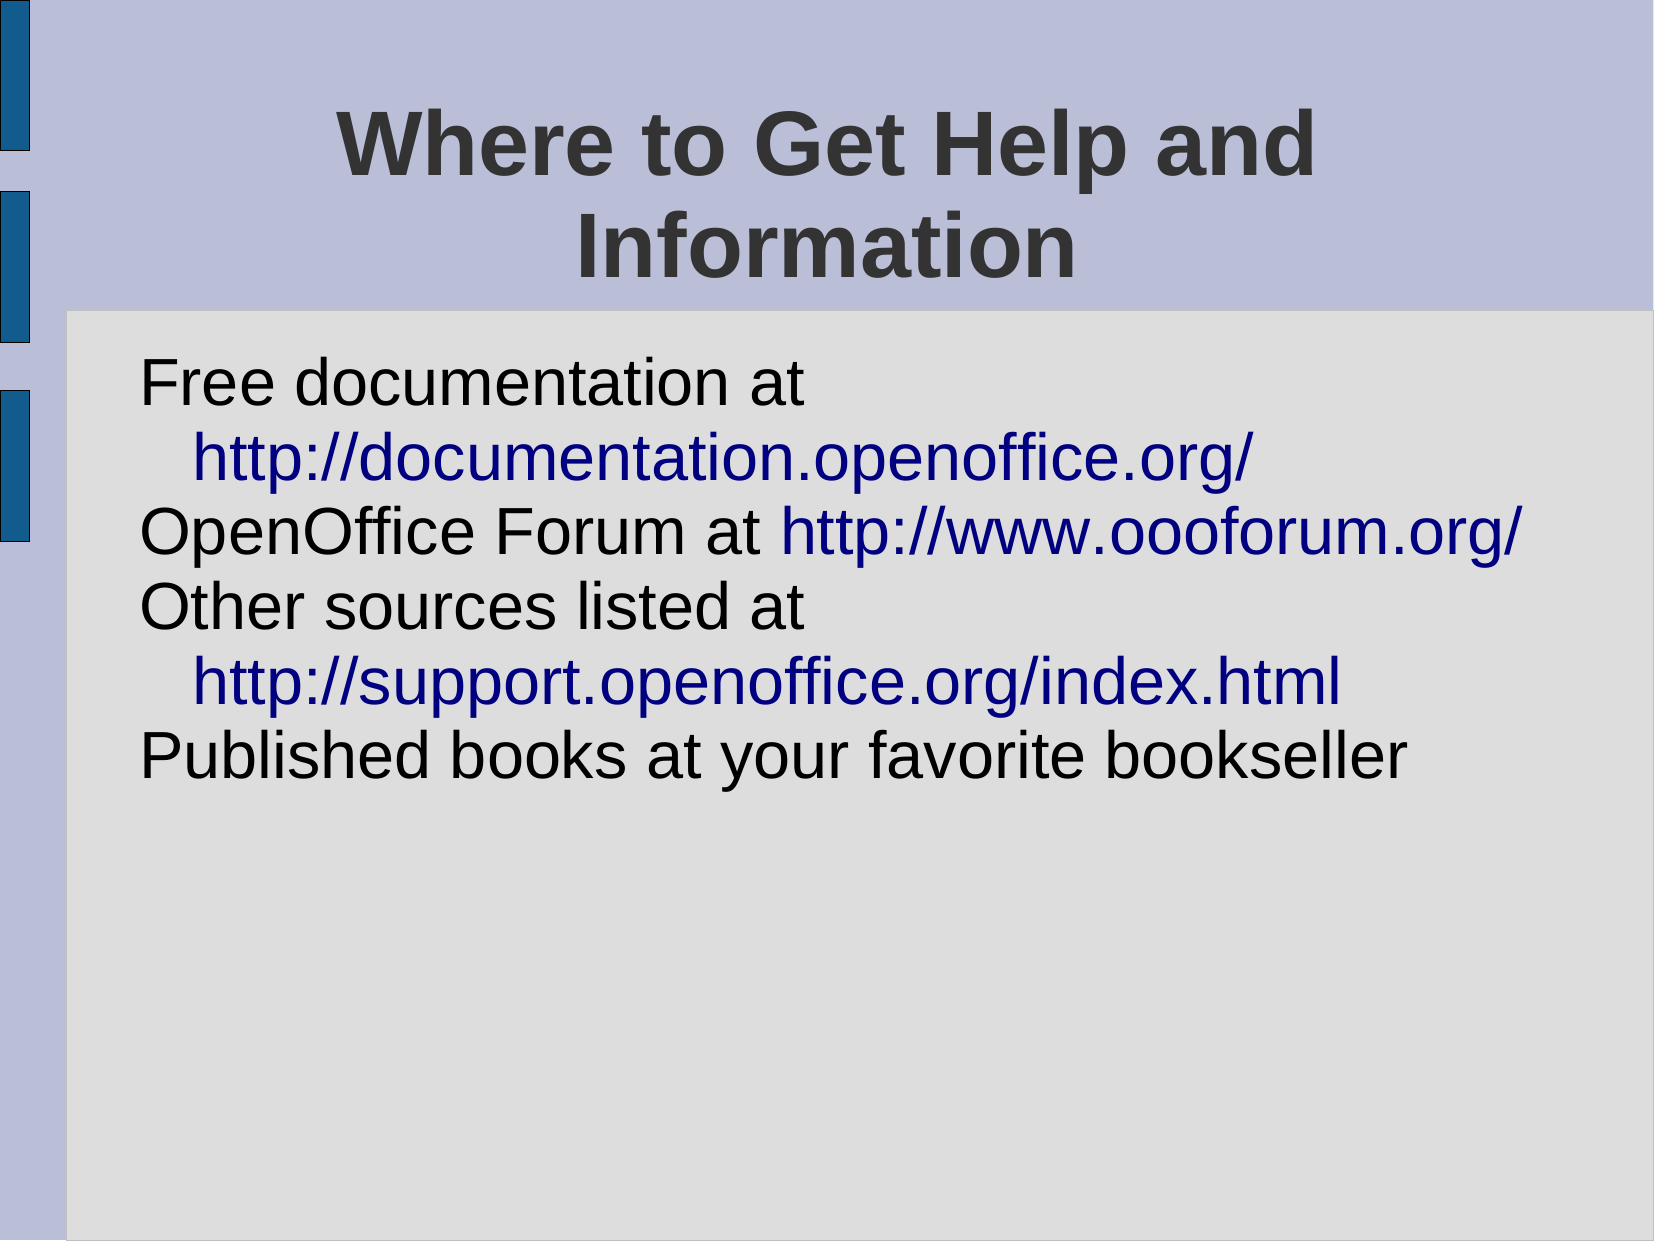

# Where to Get Help and Information
Free documentation at http://documentation.openoffice.org/
OpenOffice Forum at http://www.oooforum.org/
Other sources listed at http://support.openoffice.org/index.html
Published books at your favorite bookseller